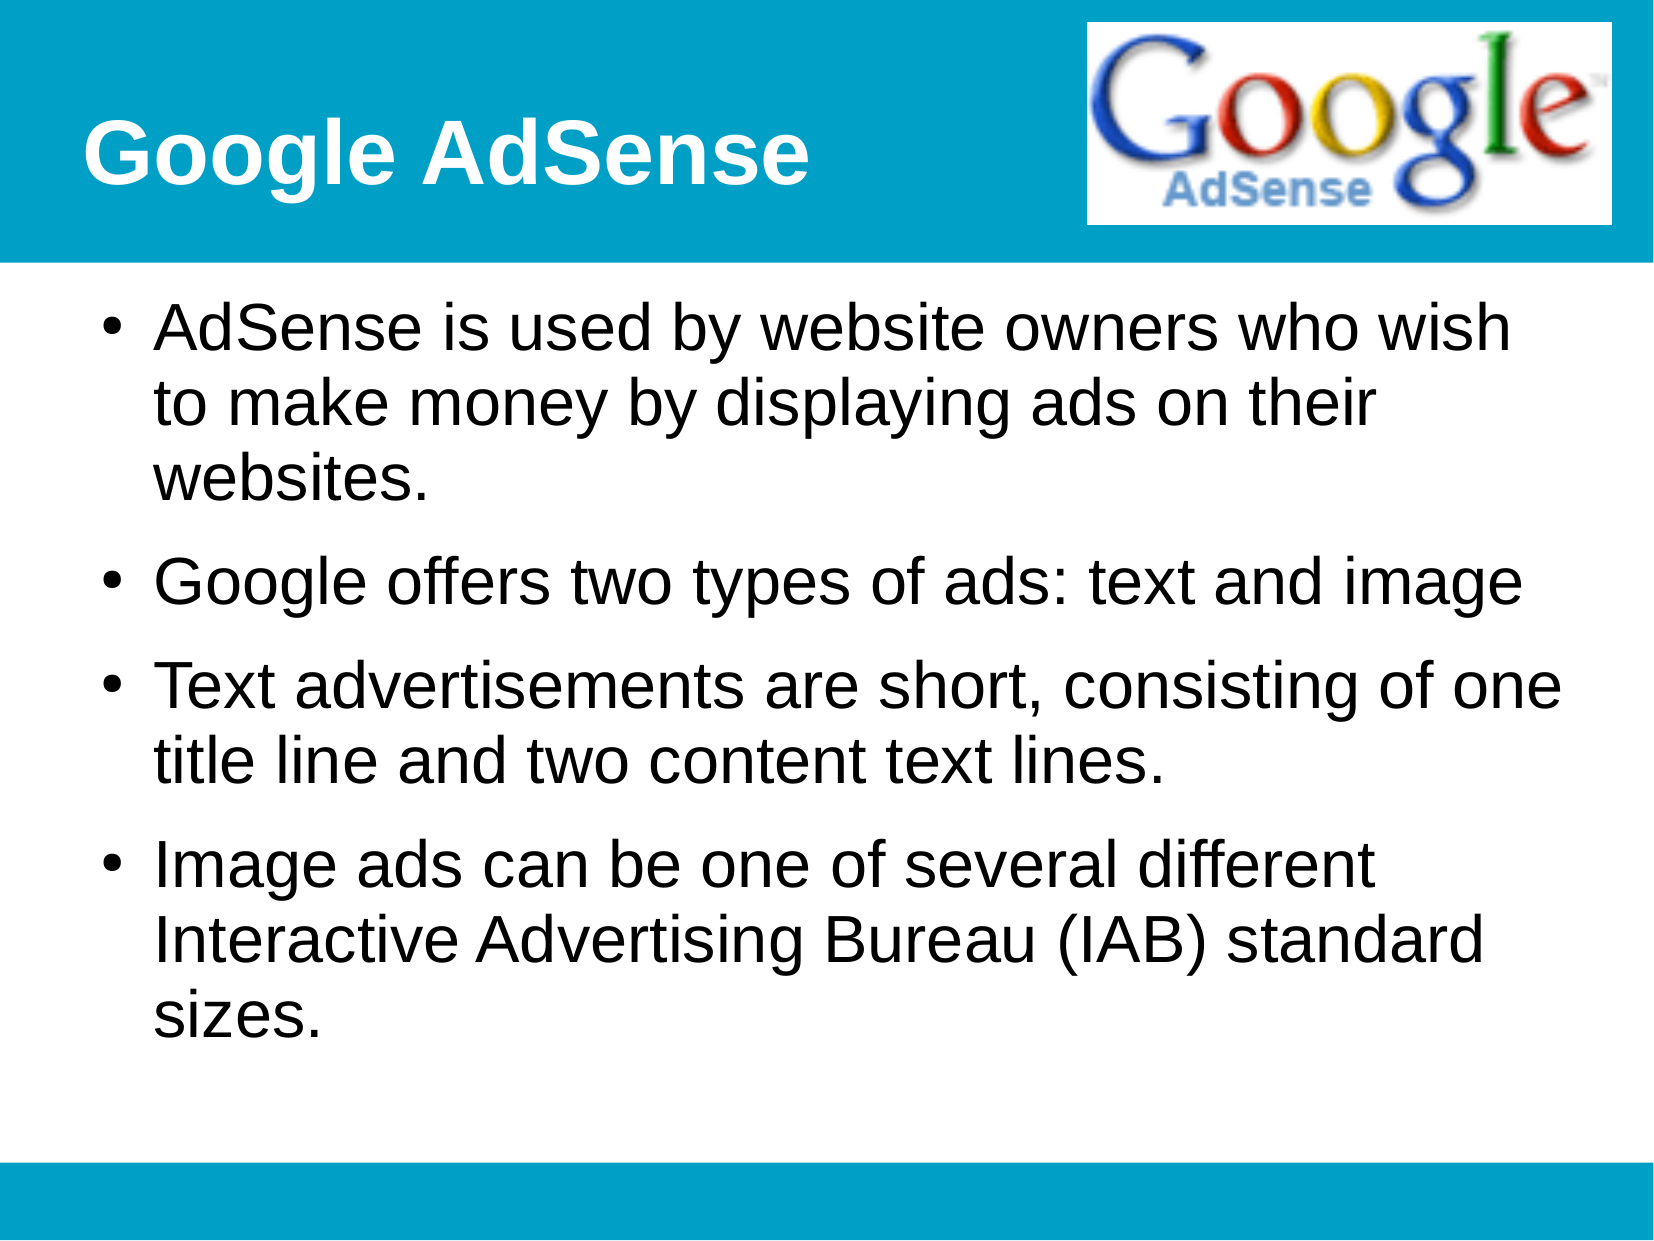

# Google AdSense
AdSense is used by website owners who wish to make money by displaying ads on their websites.
Google offers two types of ads: text and image
Text advertisements are short, consisting of one title line and two content text lines.
Image ads can be one of several different Interactive Advertising Bureau (IAB) standard sizes.